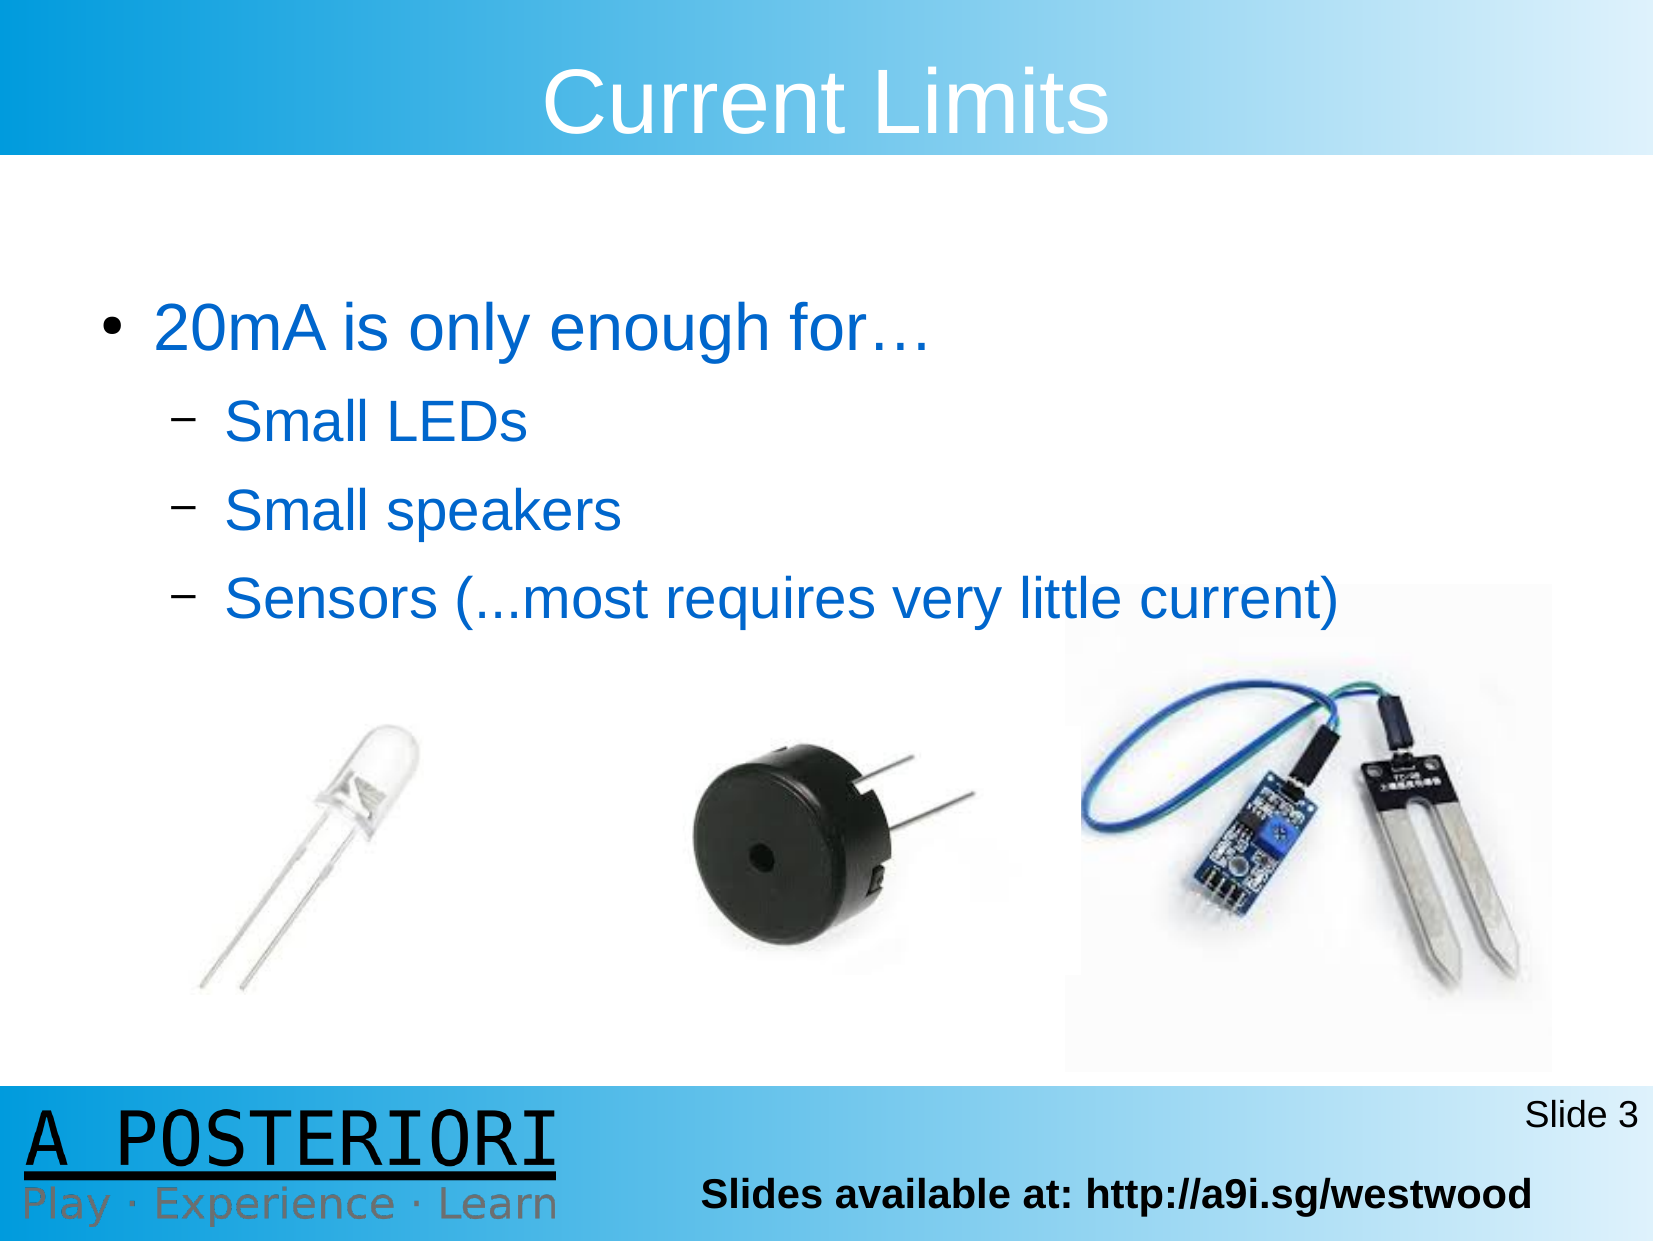

# Current Limits
20mA is only enough for…
Small LEDs
Small speakers
Sensors (...most requires very little current)